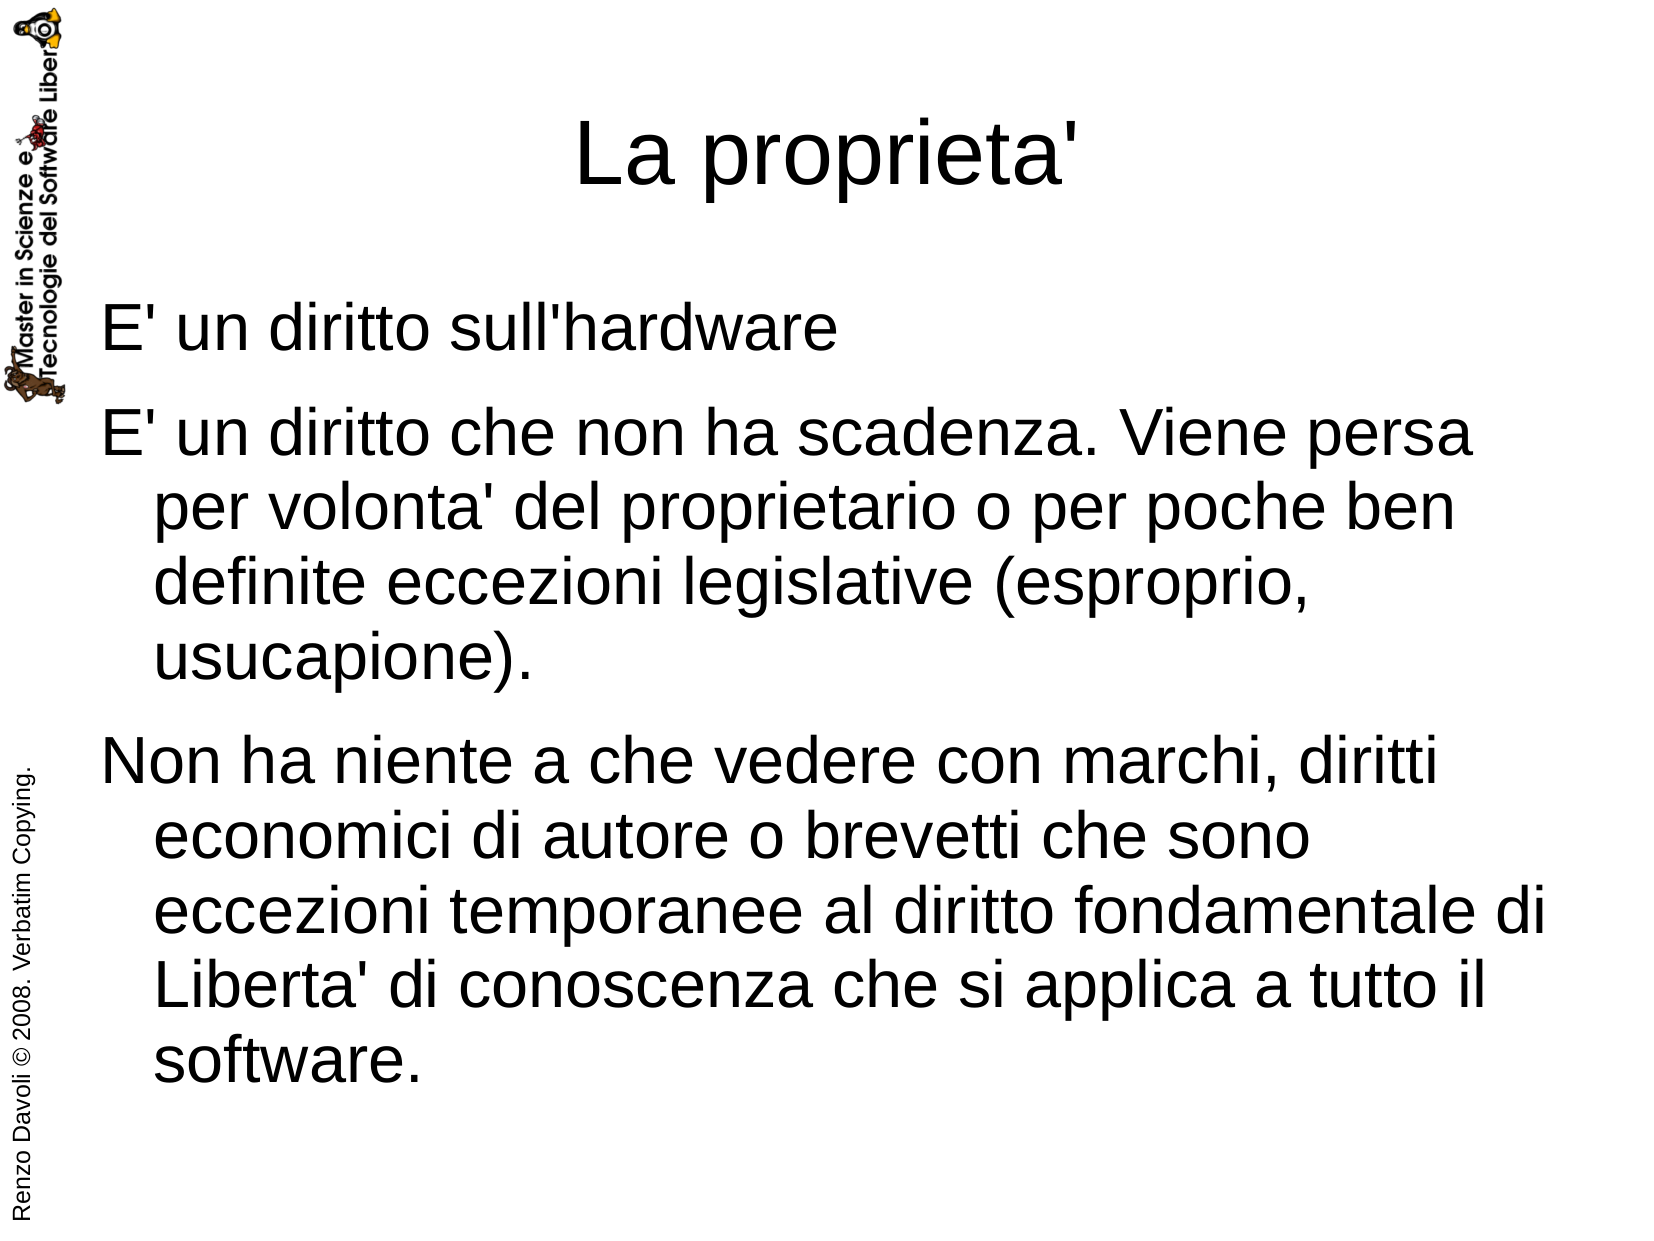

# La proprieta'
E' un diritto sull'hardware
E' un diritto che non ha scadenza. Viene persa per volonta' del proprietario o per poche ben definite eccezioni legislative (esproprio, usucapione).
Non ha niente a che vedere con marchi, diritti economici di autore o brevetti che sono eccezioni temporanee al diritto fondamentale di Liberta' di conoscenza che si applica a tutto il software.